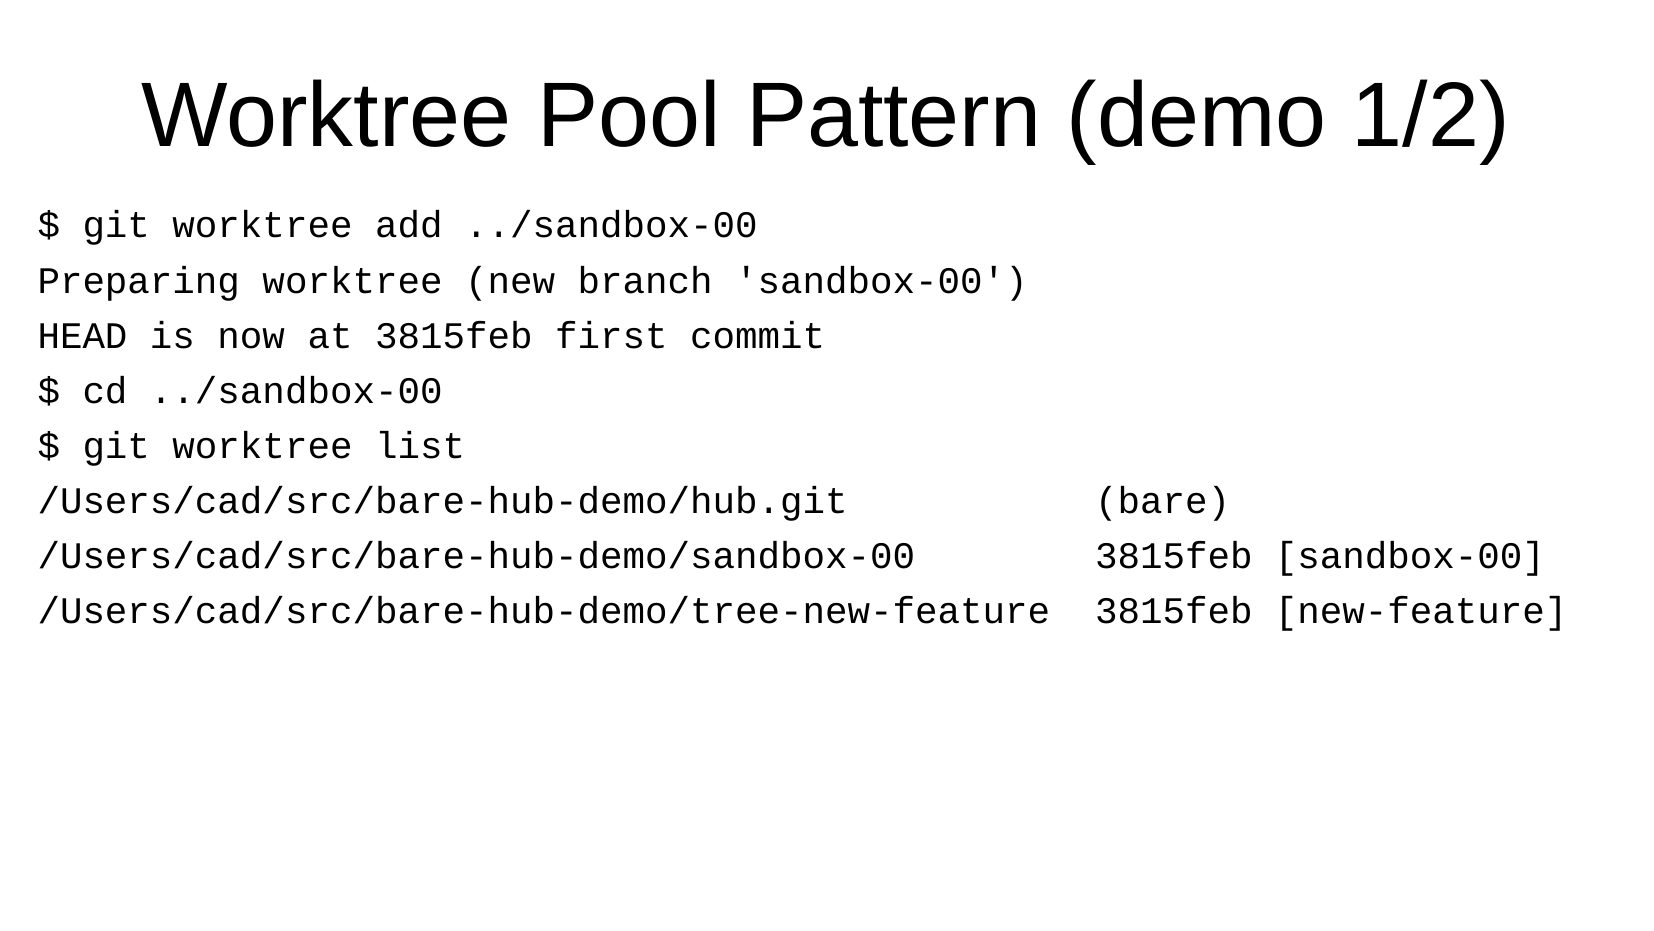

# Worktree Pool Pattern (demo 1/2)
$ git worktree add ../sandbox-00
Preparing worktree (new branch 'sandbox-00')
HEAD is now at 3815feb first commit
$ cd ../sandbox-00
$ git worktree list
/Users/cad/src/bare-hub-demo/hub.git (bare)
/Users/cad/src/bare-hub-demo/sandbox-00 3815feb [sandbox-00]
/Users/cad/src/bare-hub-demo/tree-new-feature 3815feb [new-feature]